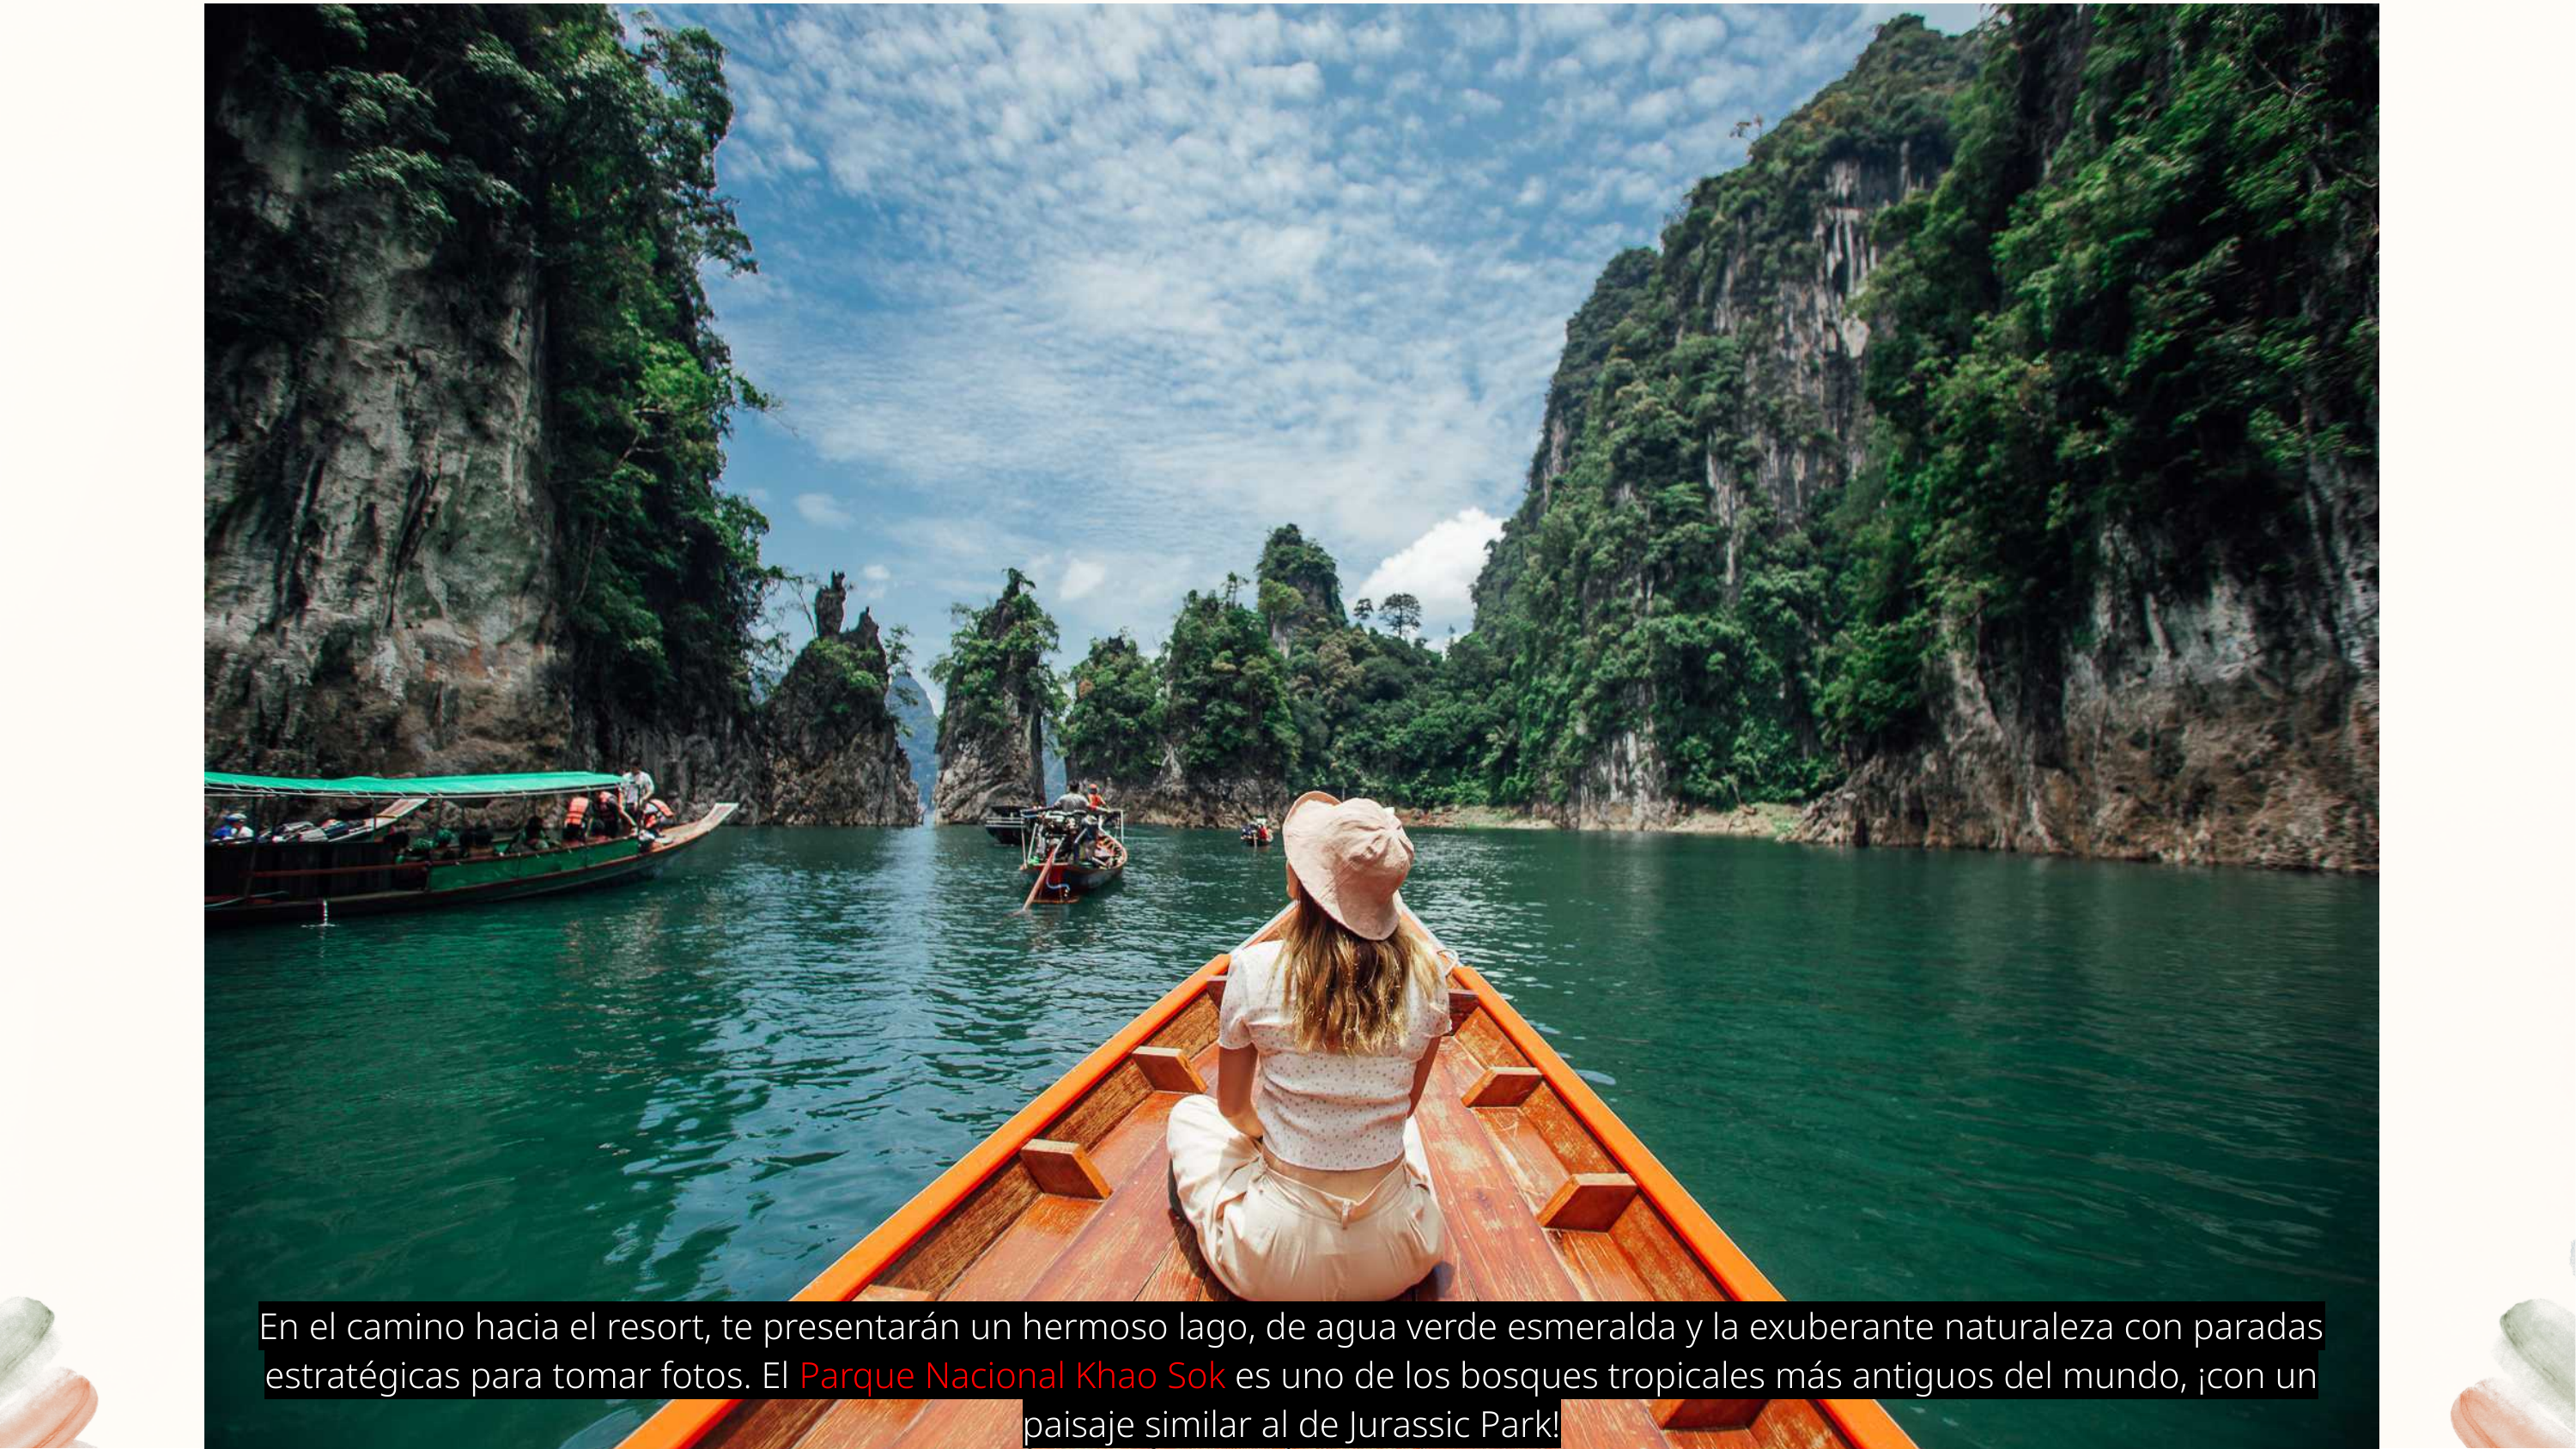

En el camino hacia el resort, te presentarán un hermoso lago, de agua verde esmeralda y la exuberante naturaleza con paradas estratégicas para tomar fotos. El Parque Nacional Khao Sok es uno de los bosques tropicales más antiguos del mundo, ¡con un paisaje similar al de Jurassic Park!